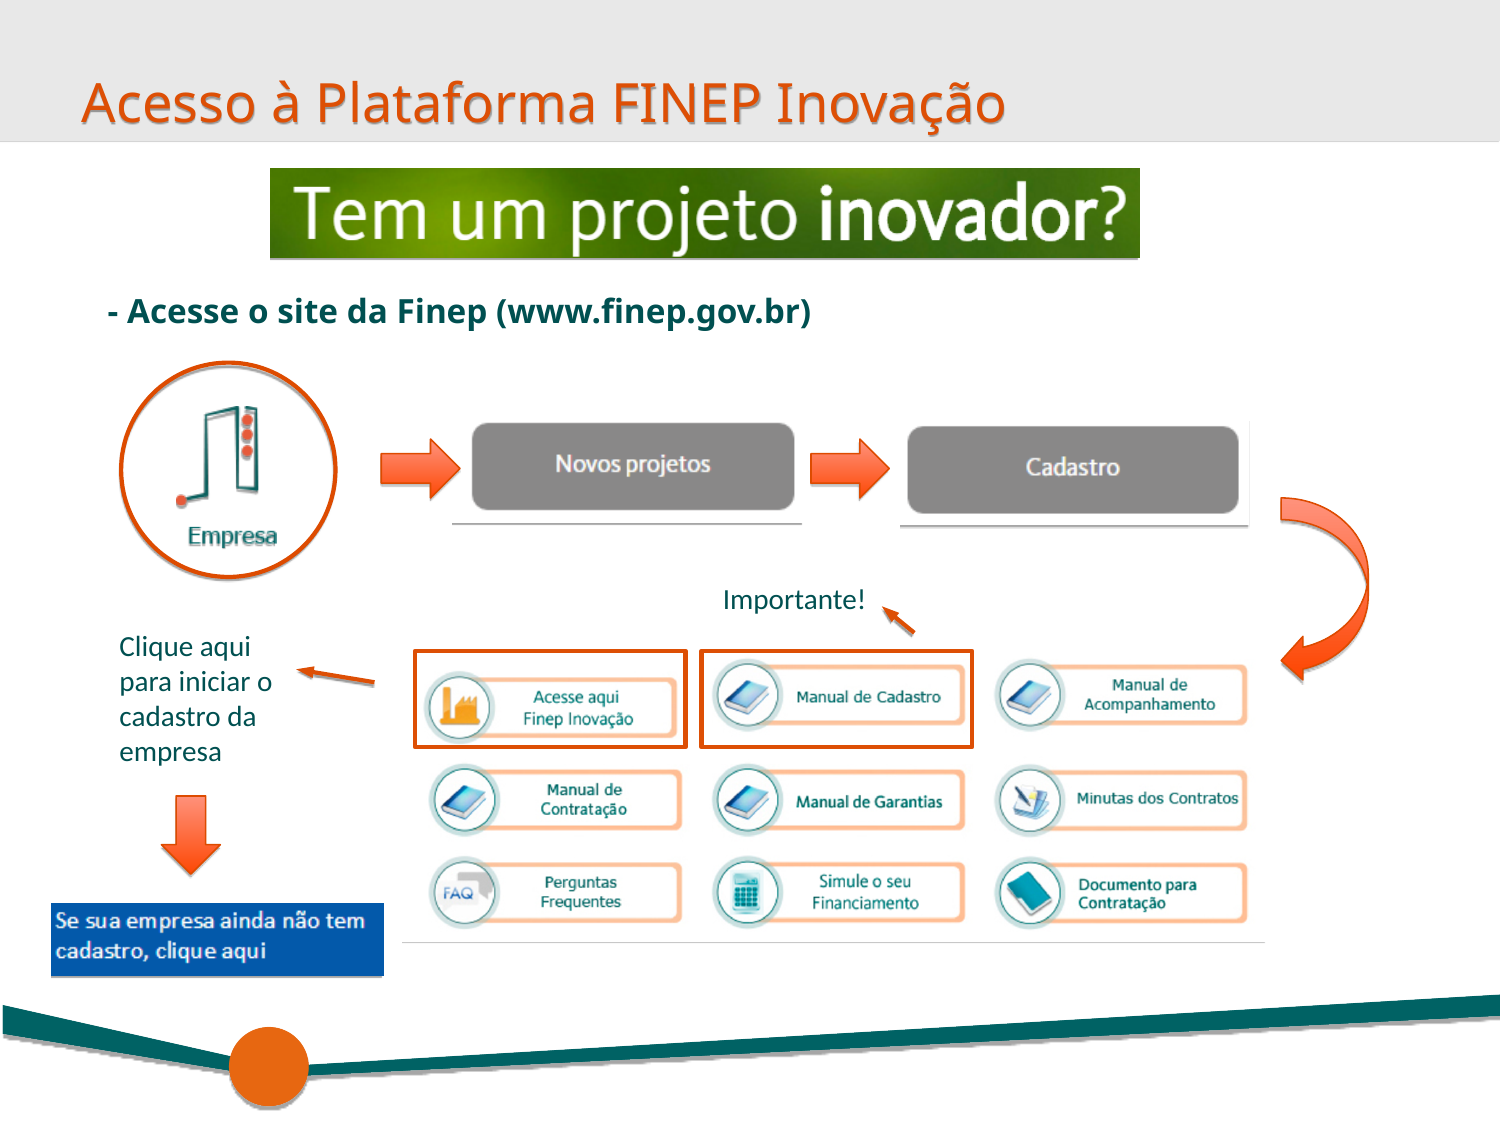

# Acesso à Plataforma FINEP Inovação
 - Acesse o site da Finep (www.finep.gov.br)
Importante!
Clique aqui para iniciar o cadastro da empresa